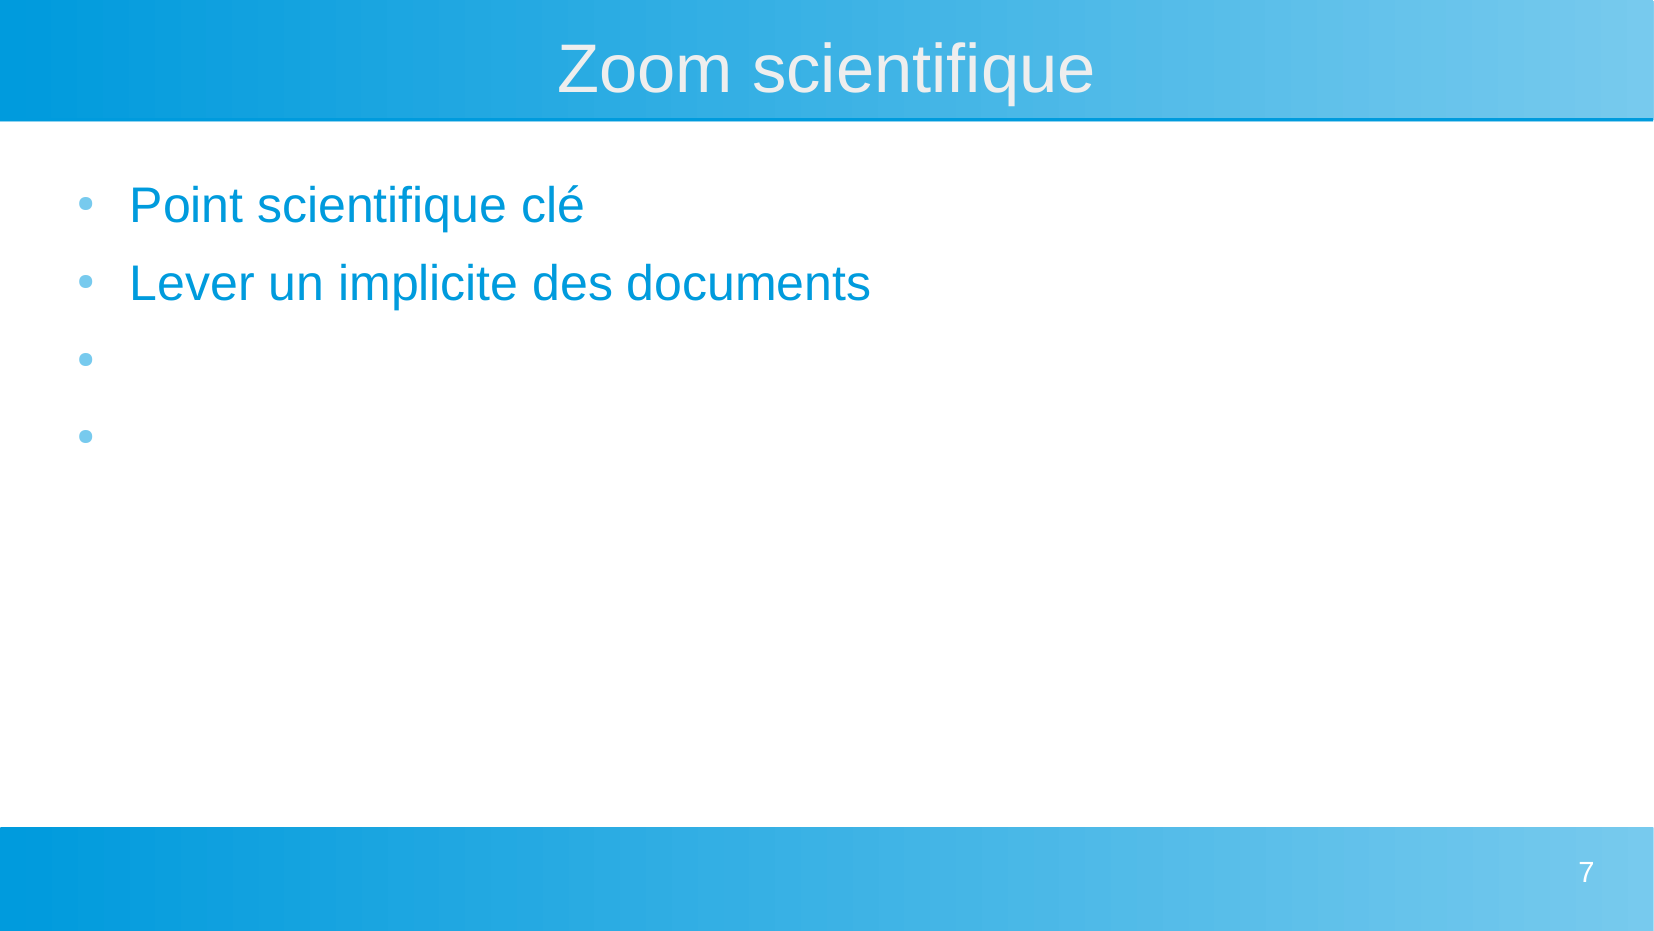

# Zoom scientifique
Point scientifique clé
Lever un implicite des documents
7